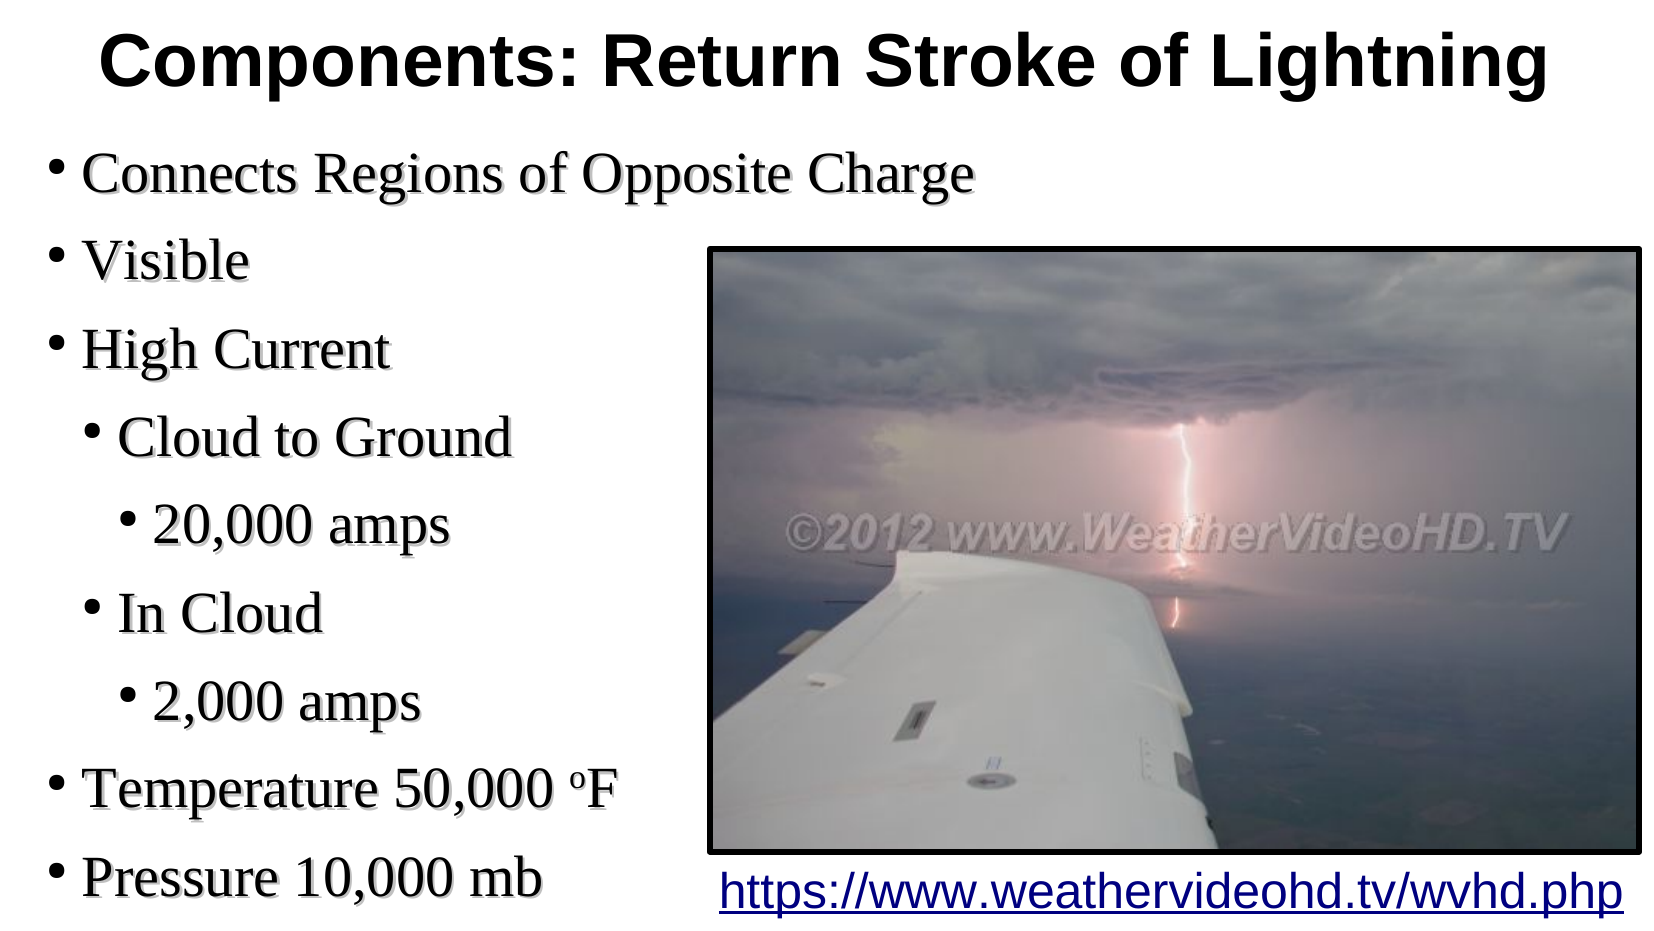

# Components: Return Stroke of Lightning
Connects Regions of Opposite Charge
Visible
High Current
Cloud to Ground
20,000 amps
In Cloud
2,000 amps
Temperature 50,000 oF
Pressure 10,000 mb
https://www.weathervideohd.tv/wvhd.php